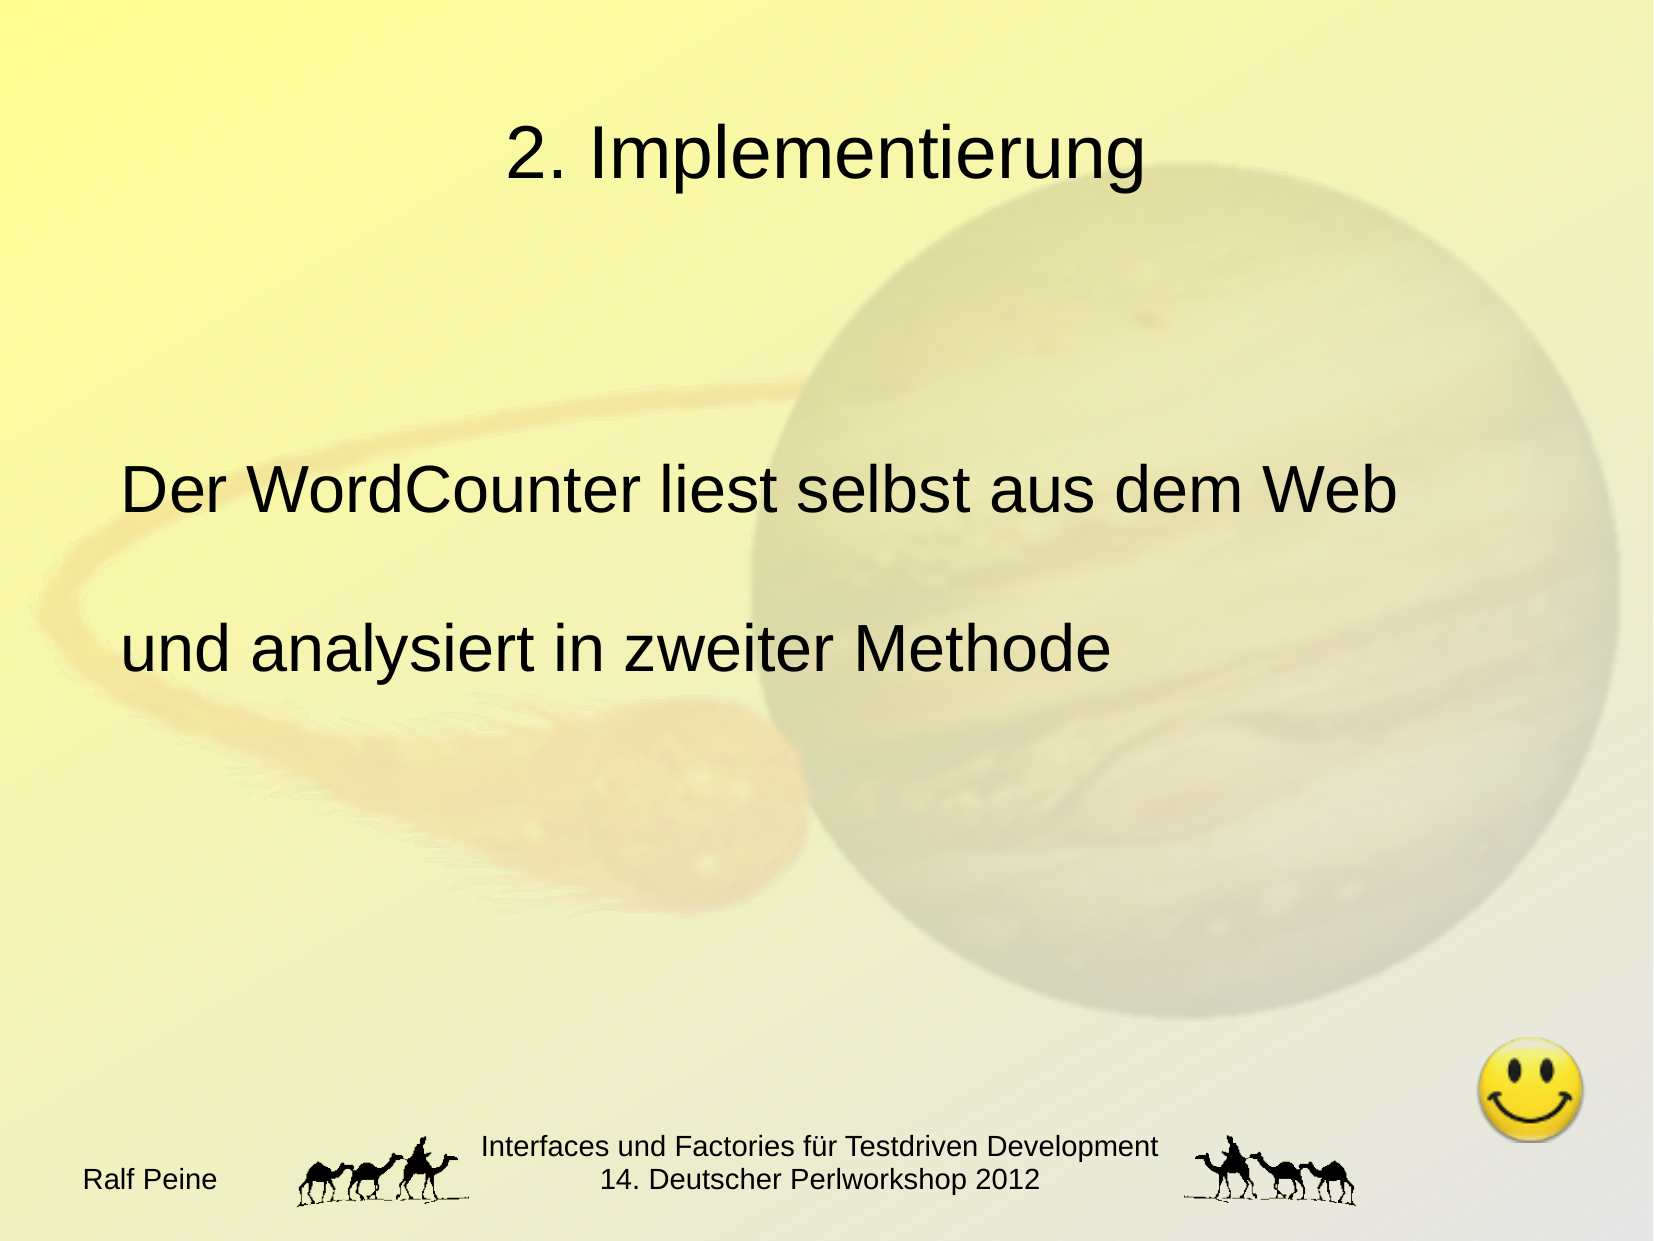

# 2. Implementierung
Der WordCounter liest selbst aus dem Web
und analysiert in zweiter Methode